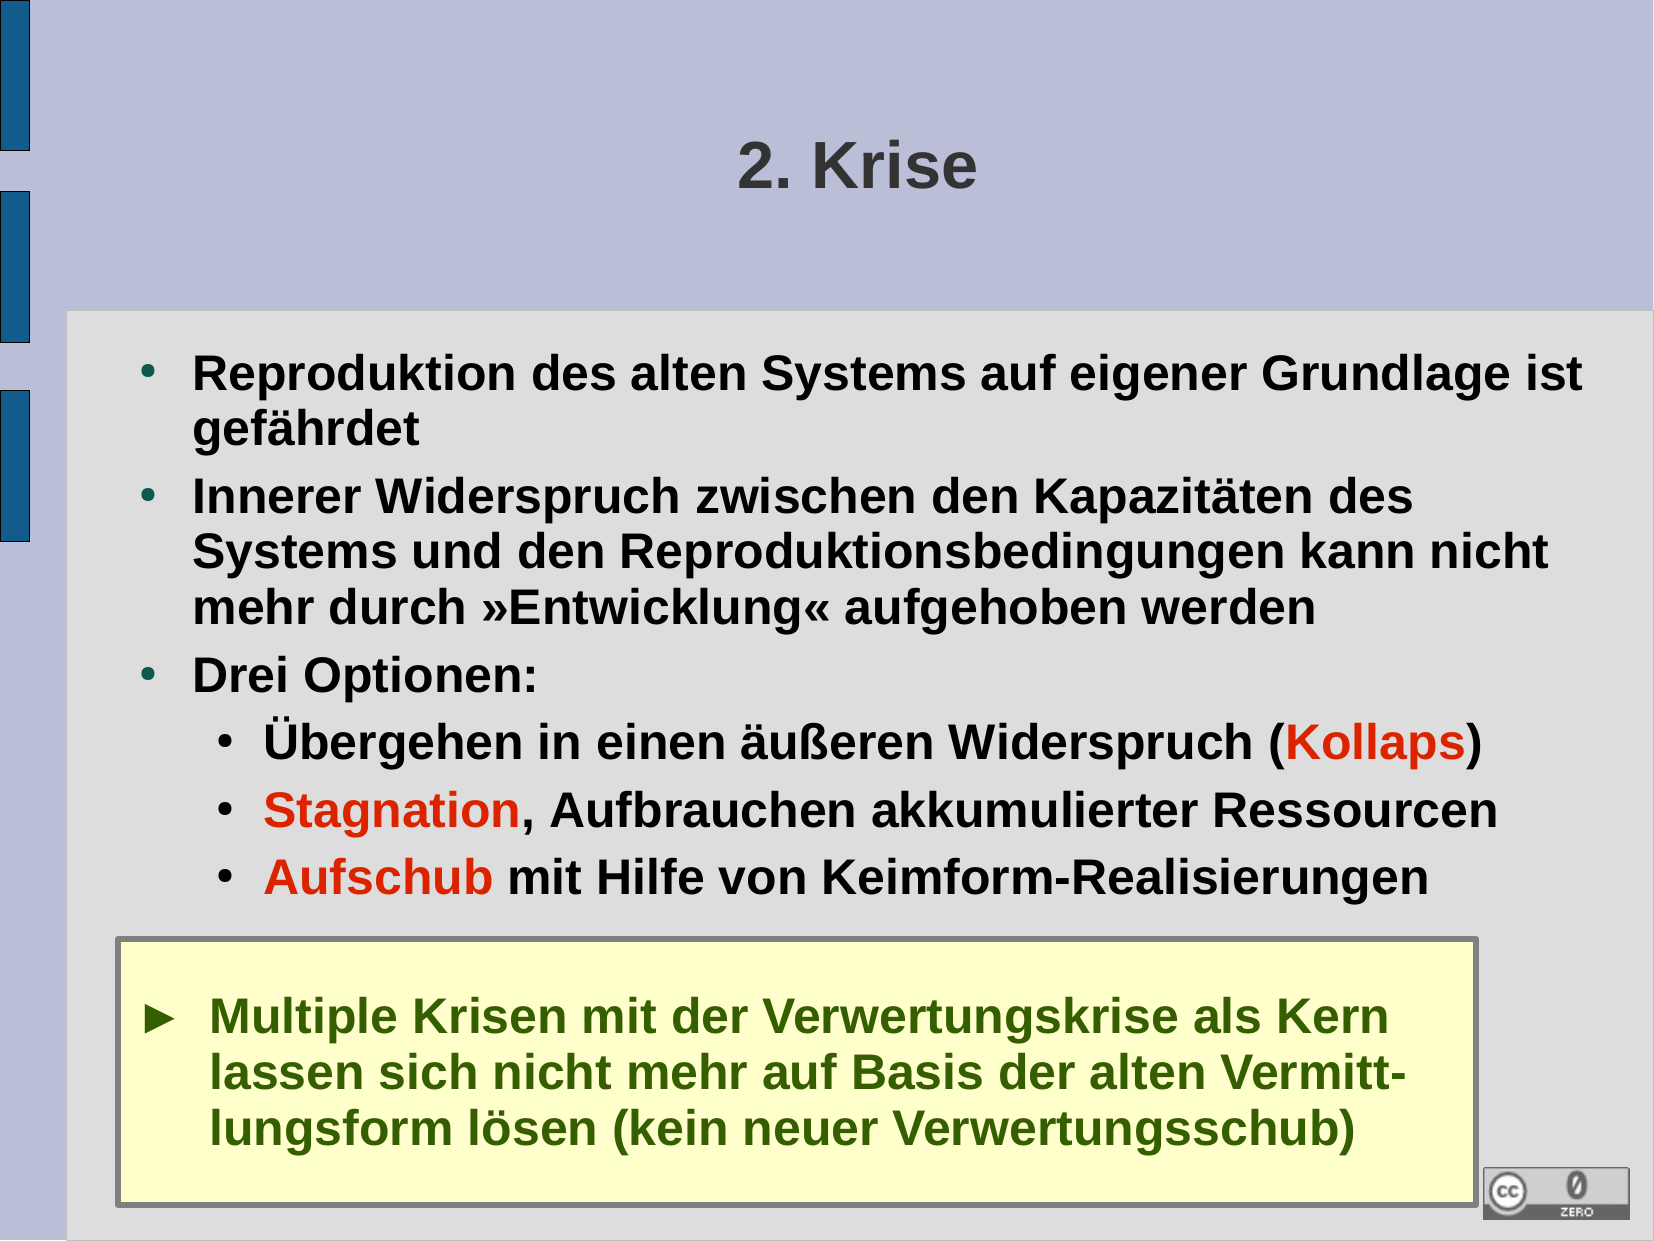

# 2. Krise
Reproduktion des alten Systems auf eigener Grundlage ist gefährdet
Innerer Widerspruch zwischen den Kapazitäten des Systems und den Reproduktionsbedingungen kann nicht mehr durch »Entwicklung« aufgehoben werden
Drei Optionen:
Übergehen in einen äußeren Widerspruch (Kollaps)
Stagnation, Aufbrauchen akkumulierter Ressourcen
Aufschub mit Hilfe von Keimform-Realisierungen
►	Multiple Krisen mit der Verwertungskrise als Kern
	lassen sich nicht mehr auf Basis der alten Vermitt-
	lungsform lösen (kein neuer Verwertungsschub)